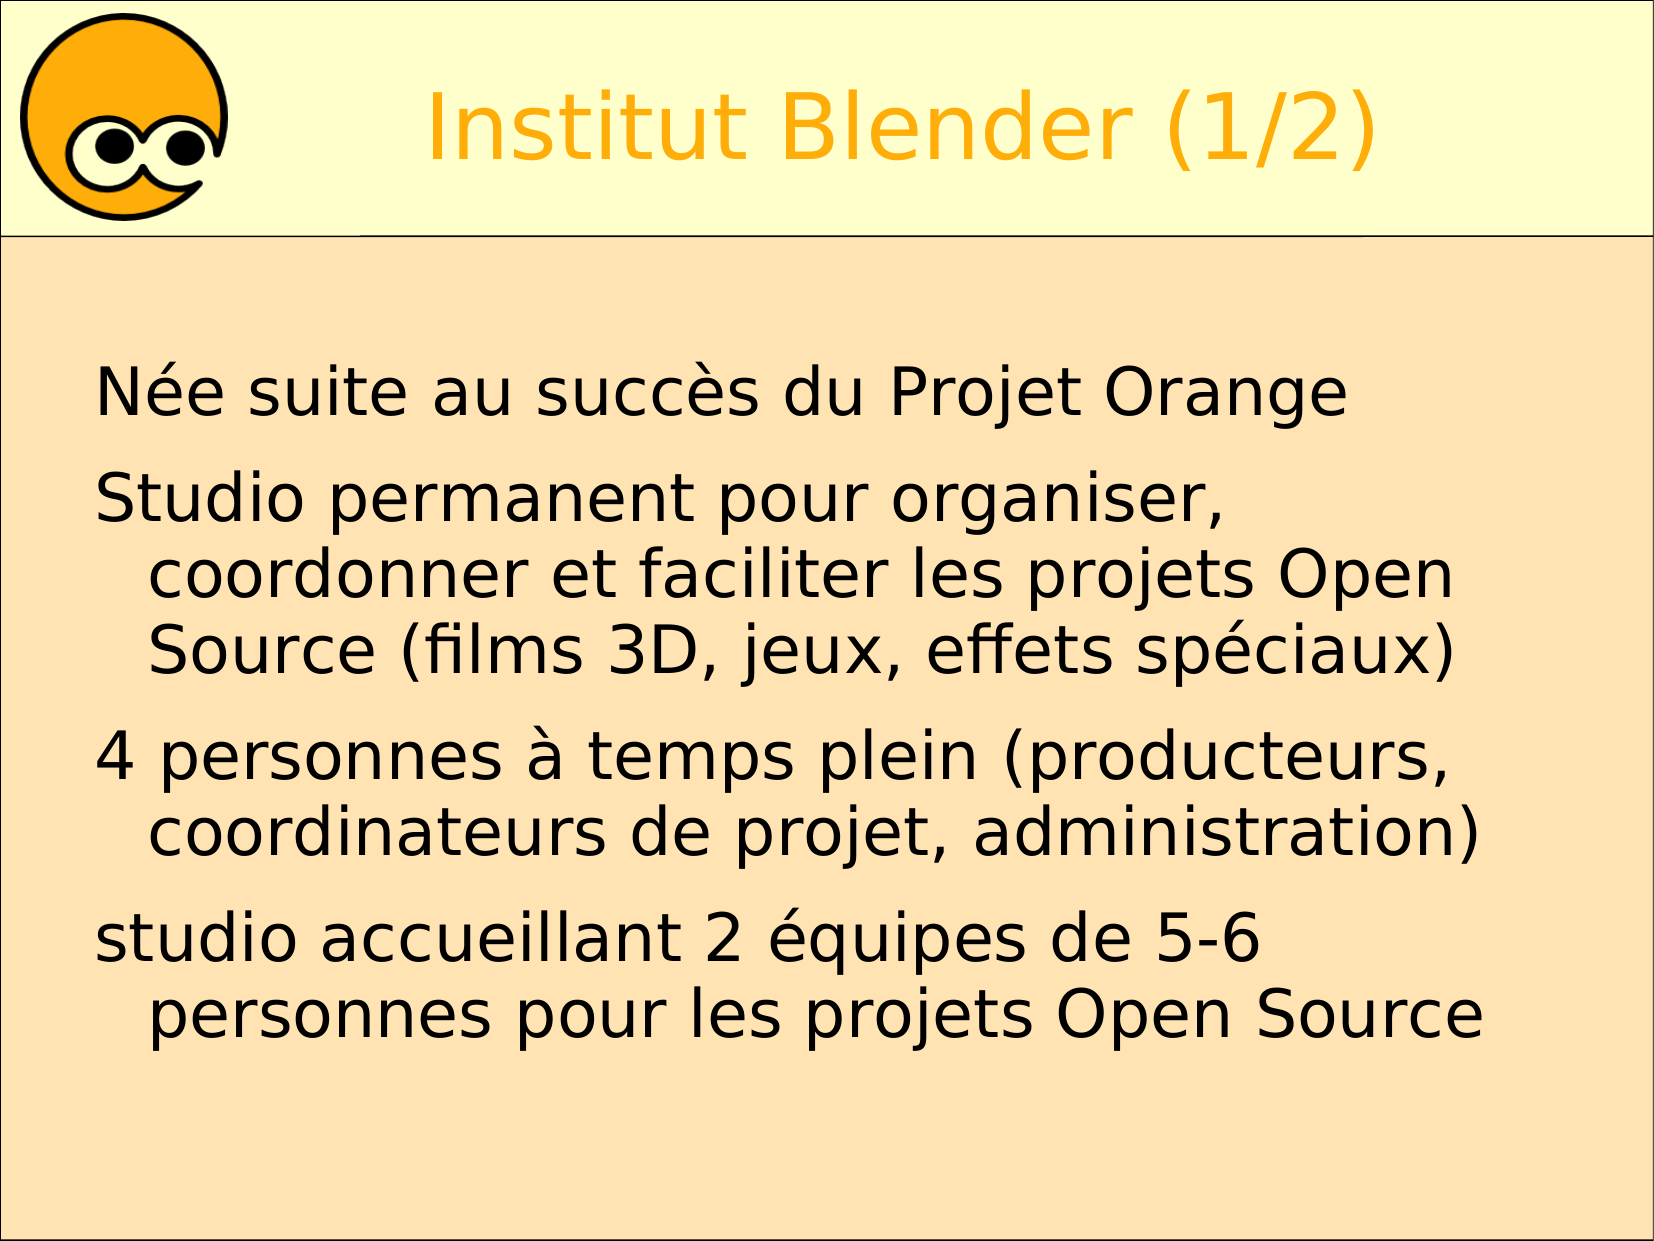

# Institut Blender (1/2)
Née suite au succès du Projet Orange
Studio permanent pour organiser, coordonner et faciliter les projets Open Source (films 3D, jeux, effets spéciaux)
4 personnes à temps plein (producteurs, coordinateurs de projet, administration)
studio accueillant 2 équipes de 5-6 personnes pour les projets Open Source